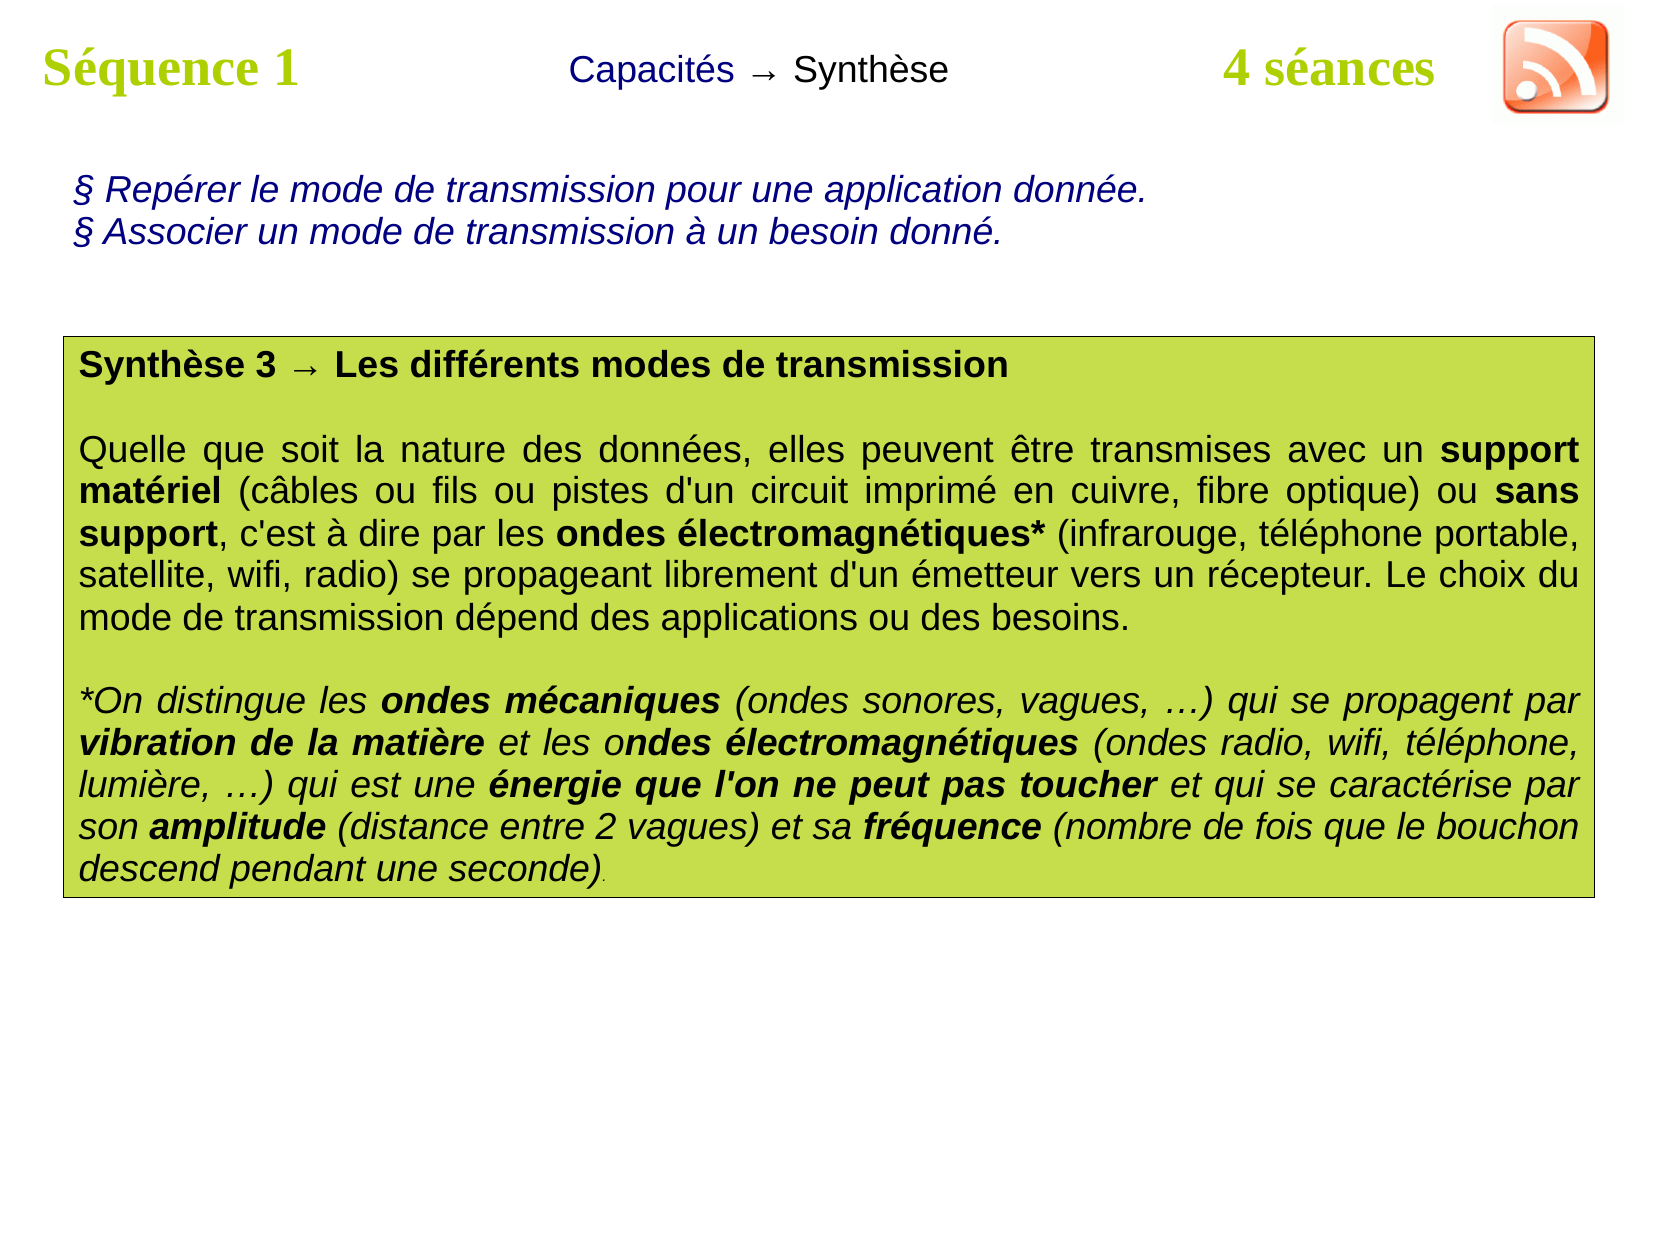

Séquence 1													4 séances
Capacités → Synthèse
§ Repérer le mode de transmission pour une application donnée.
§ Associer un mode de transmission à un besoin donné.
Synthèse 3 → Les différents modes de transmission
Quelle que soit la nature des données, elles peuvent être transmises avec un support matériel (câbles ou fils ou pistes d'un circuit imprimé en cuivre, fibre optique) ou sans support, c'est à dire par les ondes électromagnétiques* (infrarouge, téléphone portable, satellite, wifi, radio) se propageant librement d'un émetteur vers un récepteur. Le choix du mode de transmission dépend des applications ou des besoins.
*On distingue les ondes mécaniques (ondes sonores, vagues, …) qui se propagent par vibration de la matière et les ondes électromagnétiques (ondes radio, wifi, téléphone, lumière, …) qui est une énergie que l'on ne peut pas toucher et qui se caractérise par son amplitude (distance entre 2 vagues) et sa fréquence (nombre de fois que le bouchon descend pendant une seconde).